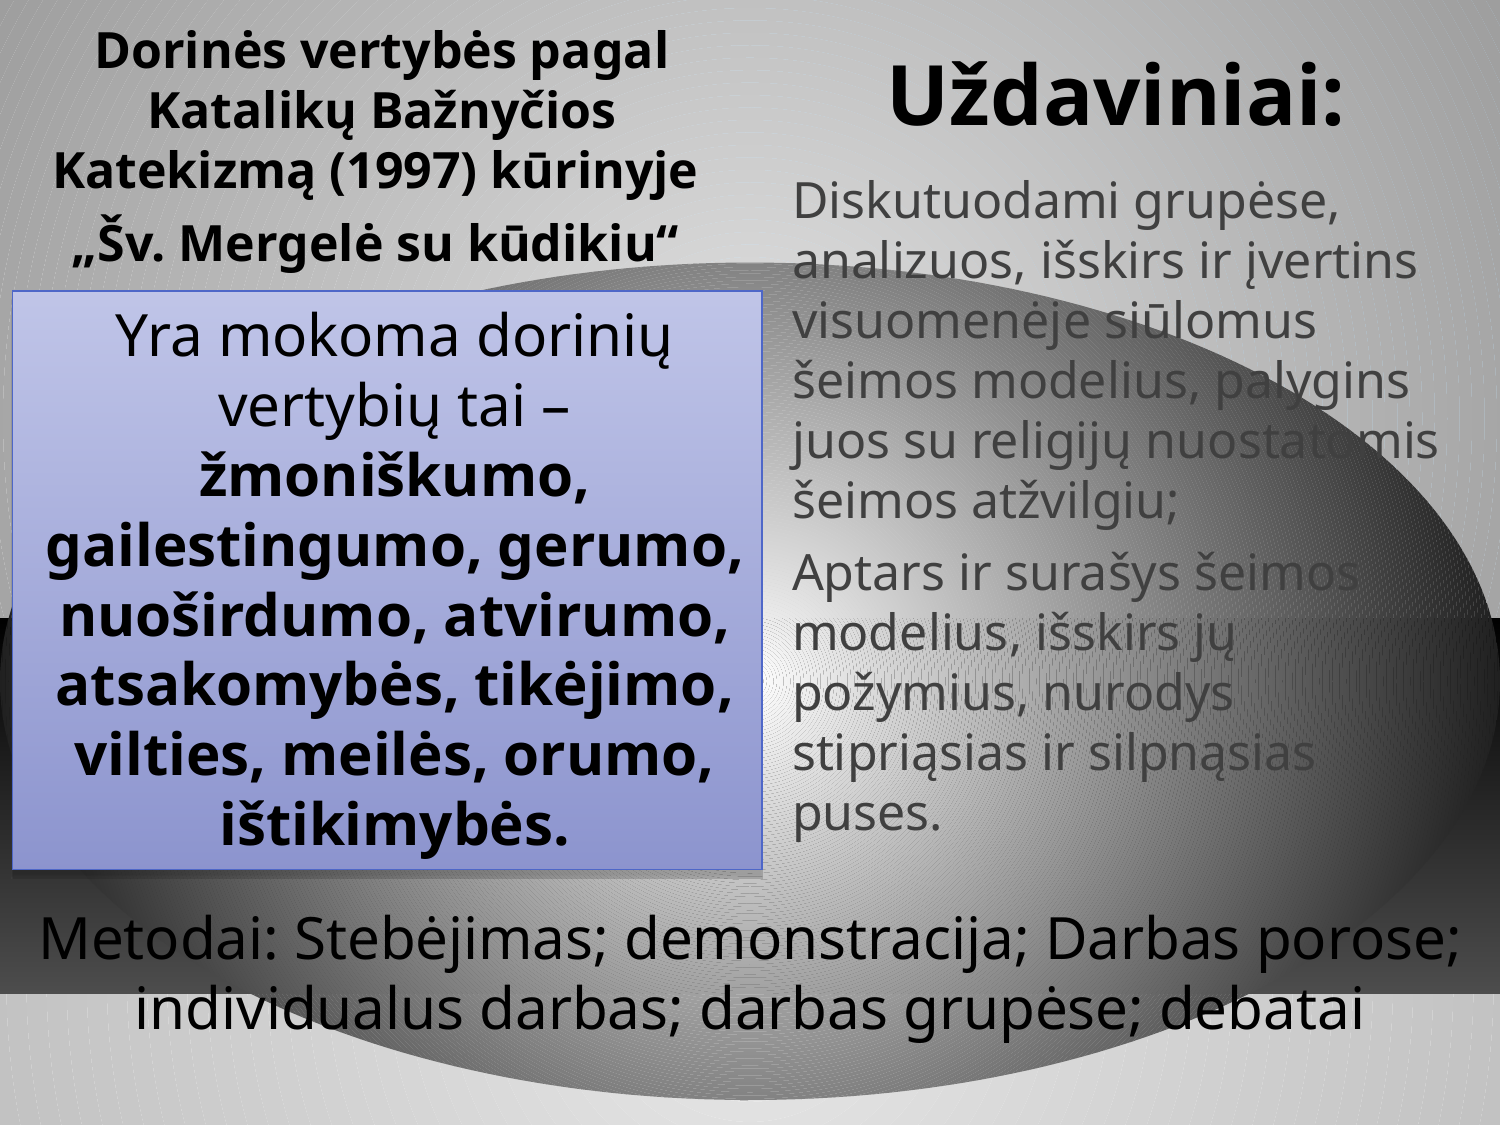

# Dorinės vertybės pagal Katalikų Bažnyčios Katekizmą (1997) kūrinyje
„Šv. Mergelė su kūdikiu“
Uždaviniai:
Diskutuodami grupėse, analizuos, išskirs ir įvertins visuomenėje siūlomus šeimos modelius, palygins juos su religijų nuostatomis šeimos atžvilgiu;
Aptars ir surašys šeimos modelius, išskirs jų požymius, nurodys stipriąsias ir silpnąsias puses.
Yra mokoma dorinių vertybių tai – žmoniškumo, gailestingumo, gerumo, nuoširdumo, atvirumo, atsakomybės, tikėjimo, vilties, meilės, orumo, ištikimybės.
Metodai: Stebėjimas; demonstracija; Darbas porose; individualus darbas; darbas grupėse; debatai